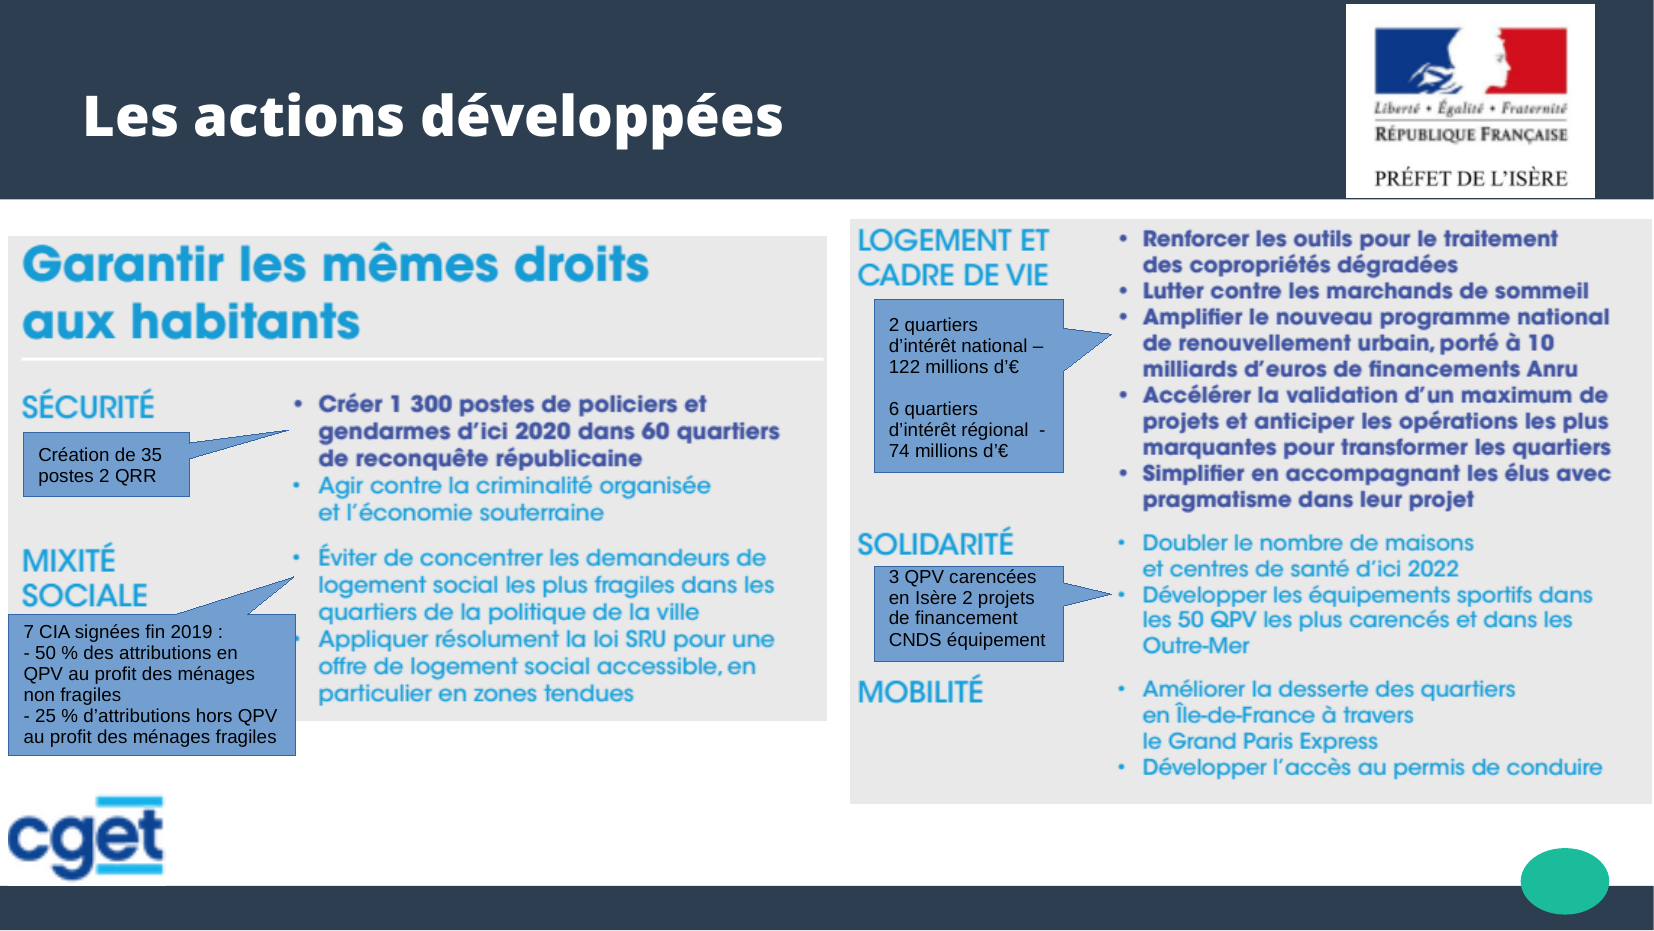

# Les actions développées
2 quartiers d’intérêt national – 122 millions d’€
6 quartiers d’intérêt régional - 74 millions d’€
Création de 35 postes 2 QRR
3 QPV carencées en Isère 2 projets de financement CNDS équipement
7 CIA signées fin 2019 :
- 50 % des attributions en QPV au profit des ménages non fragiles
- 25 % d’attributions hors QPV au profit des ménages fragiles